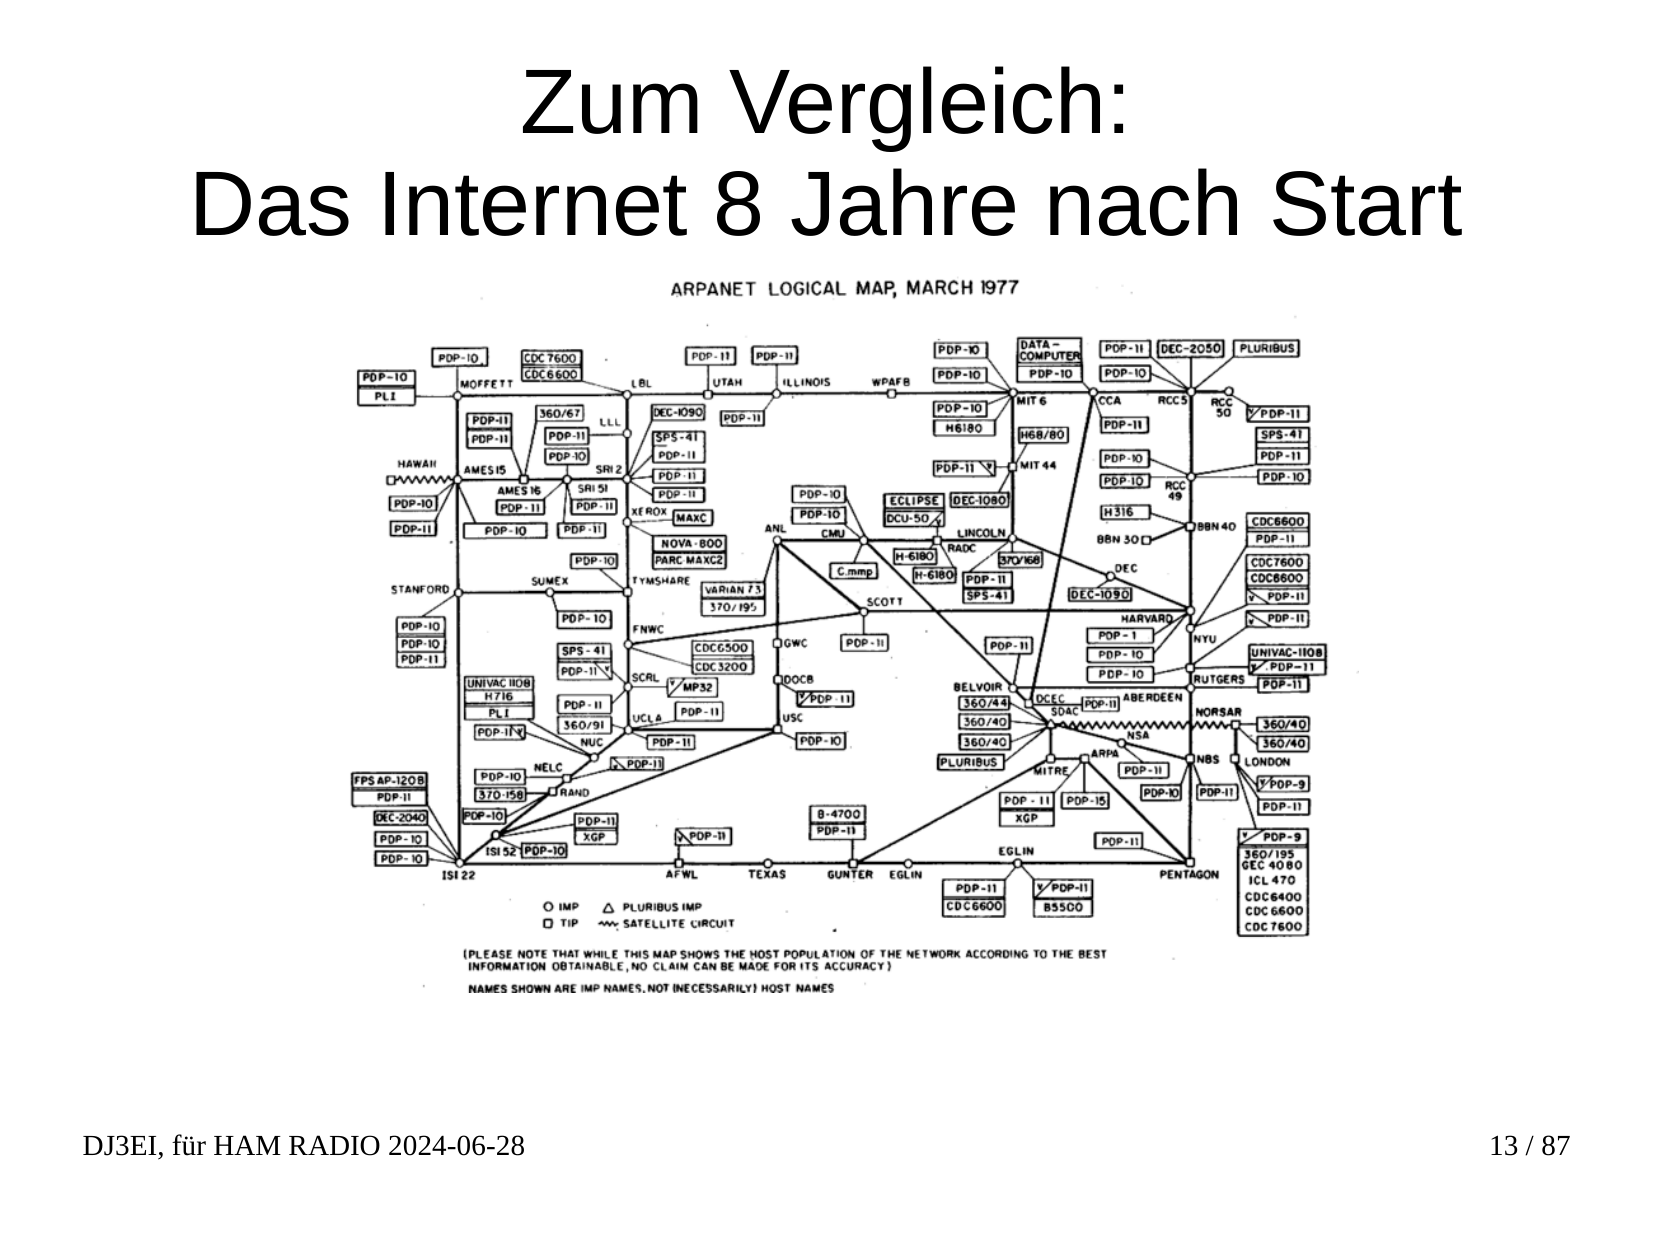

# Zum Vergleich: Das Internet 8 Jahre nach Start
13